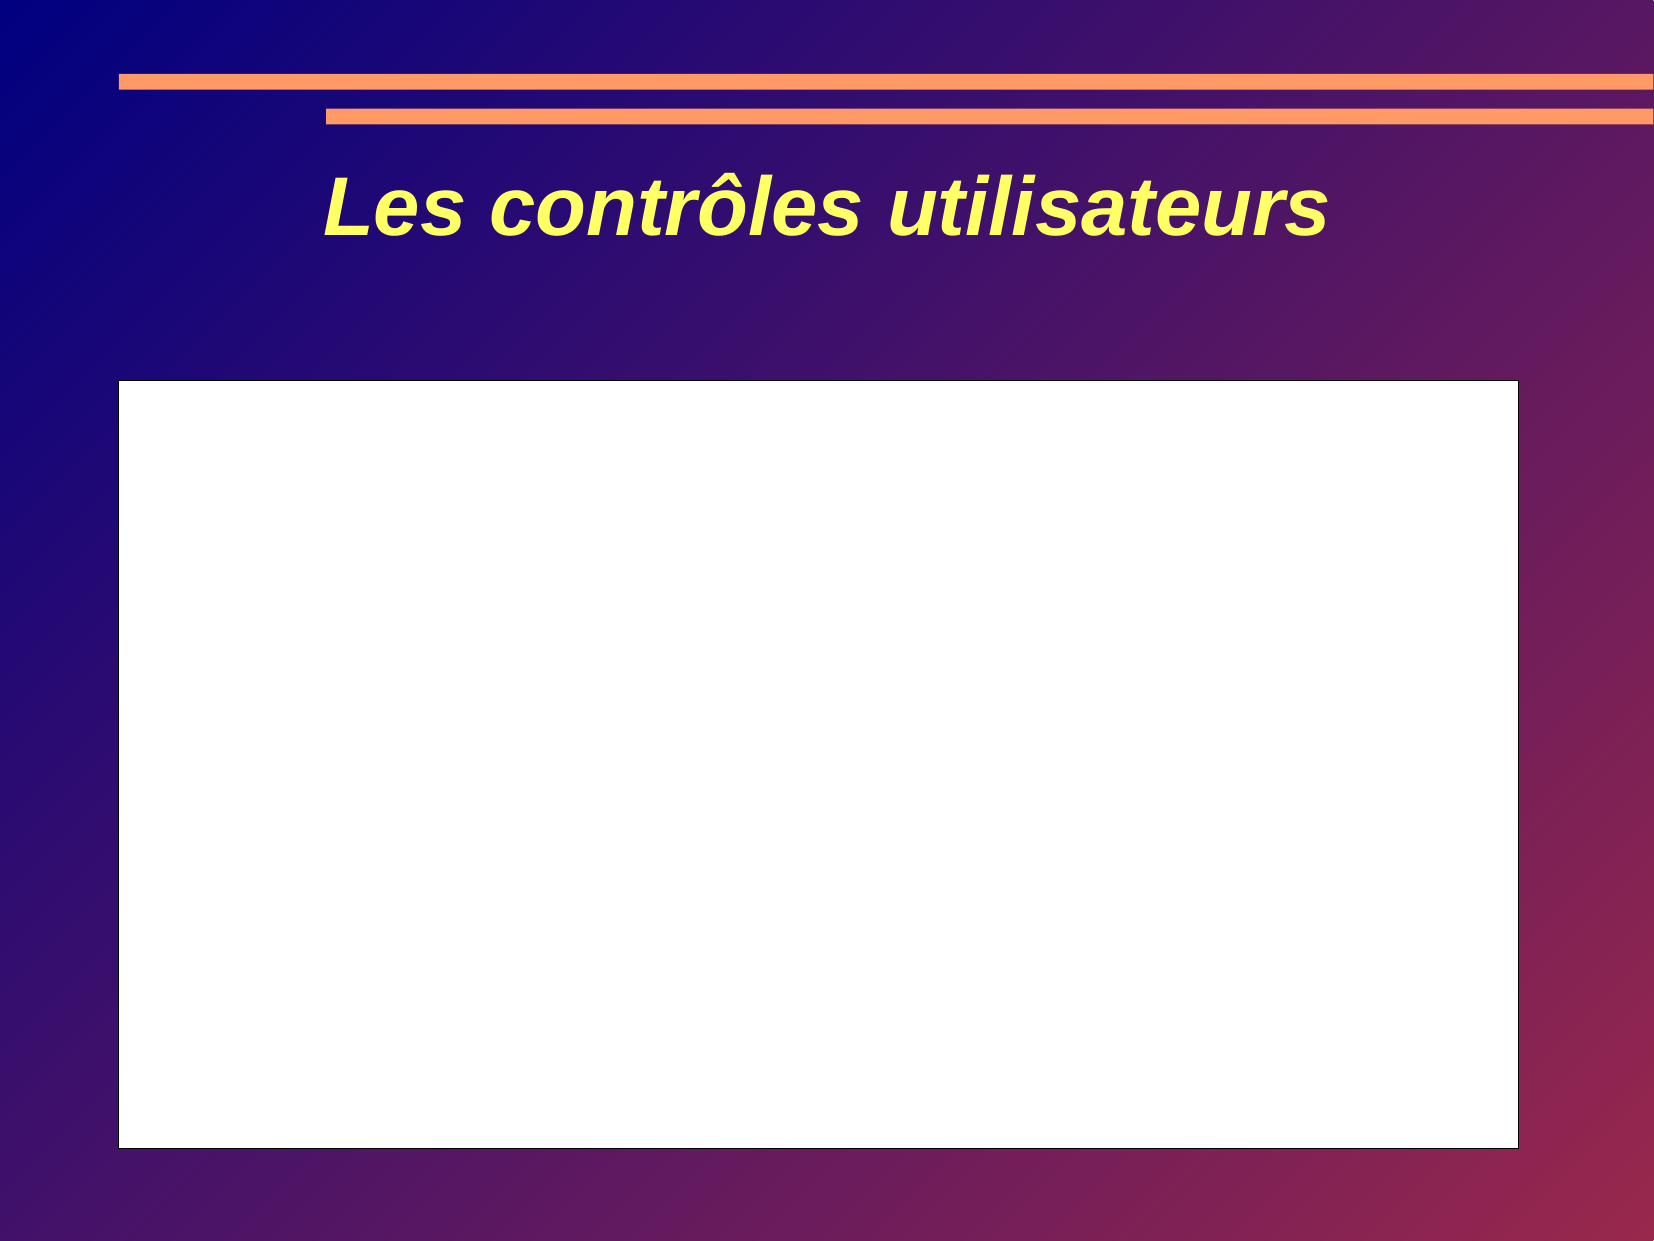

# Les contrôles utilisateurs
	public class CMonLabel : UserControl
	{
		public event PropertyChangedEventHandler PropertyChanged;
		[Category("Configuration"), DefaultValue("127.0.0.1"),
		Description("Set or get the IP address")]
		public string IPAddress {
			get { ... }
			set {
				lock(this) {
					if (m_IPAddress.Text != value) {
						m_IPAddress.Text = value;
						if (PropertyChanged != null)
							PropertyChanged(this, new
								PropertyChangedEventArgs("IPAddress"));
					}
				}
			}
		}
		...